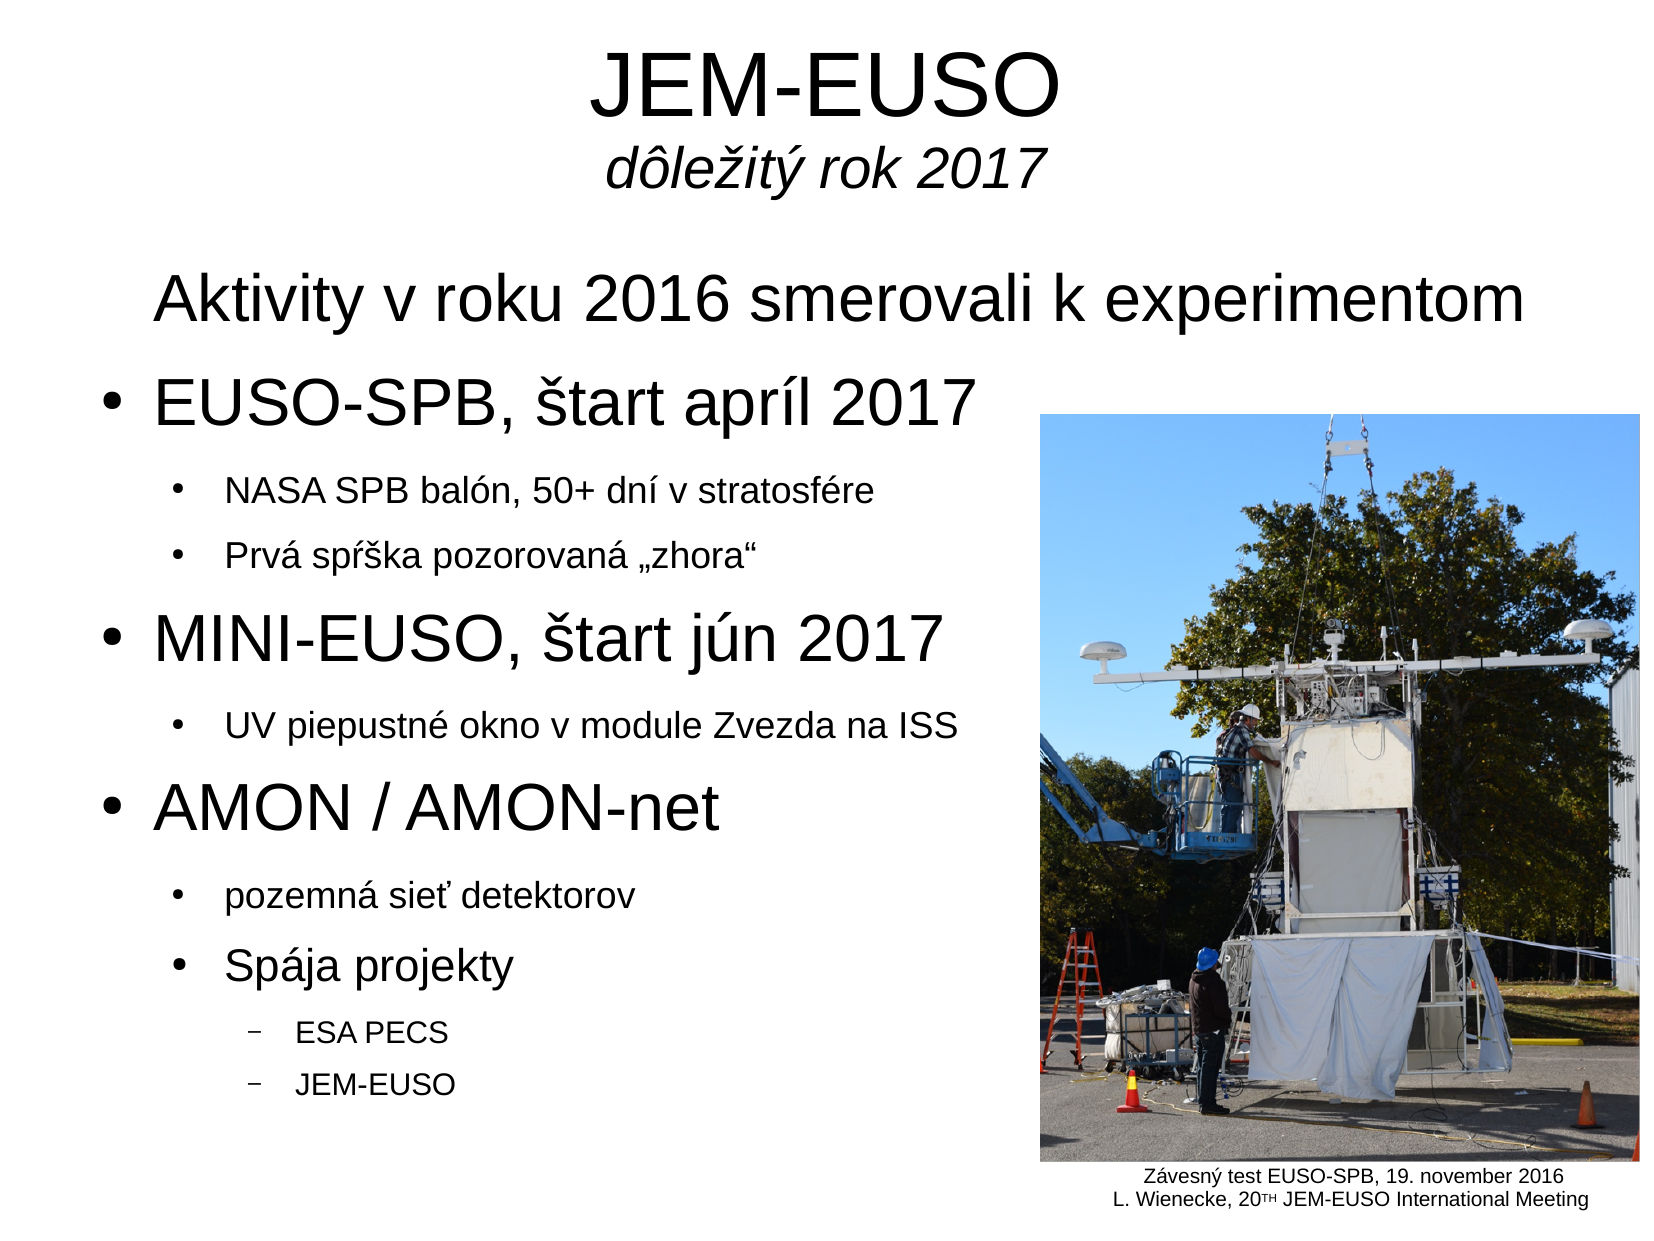

# JEM-EUSO dôležitý rok 2017
Aktivity v roku 2016 smerovali k experimentom
EUSO-SPB, štart apríl 2017
NASA SPB balón, 50+ dní v stratosfére
Prvá spŕška pozorovaná „zhora“
MINI-EUSO, štart jún 2017
UV piepustné okno v module Zvezda na ISS
AMON / AMON-net
pozemná sieť detektorov
Spája projekty
ESA PECS
JEM-EUSO
Závesný test EUSO-SPB, 19. november 2016
L. Wienecke, 20TH JEM-EUSO International Meeting